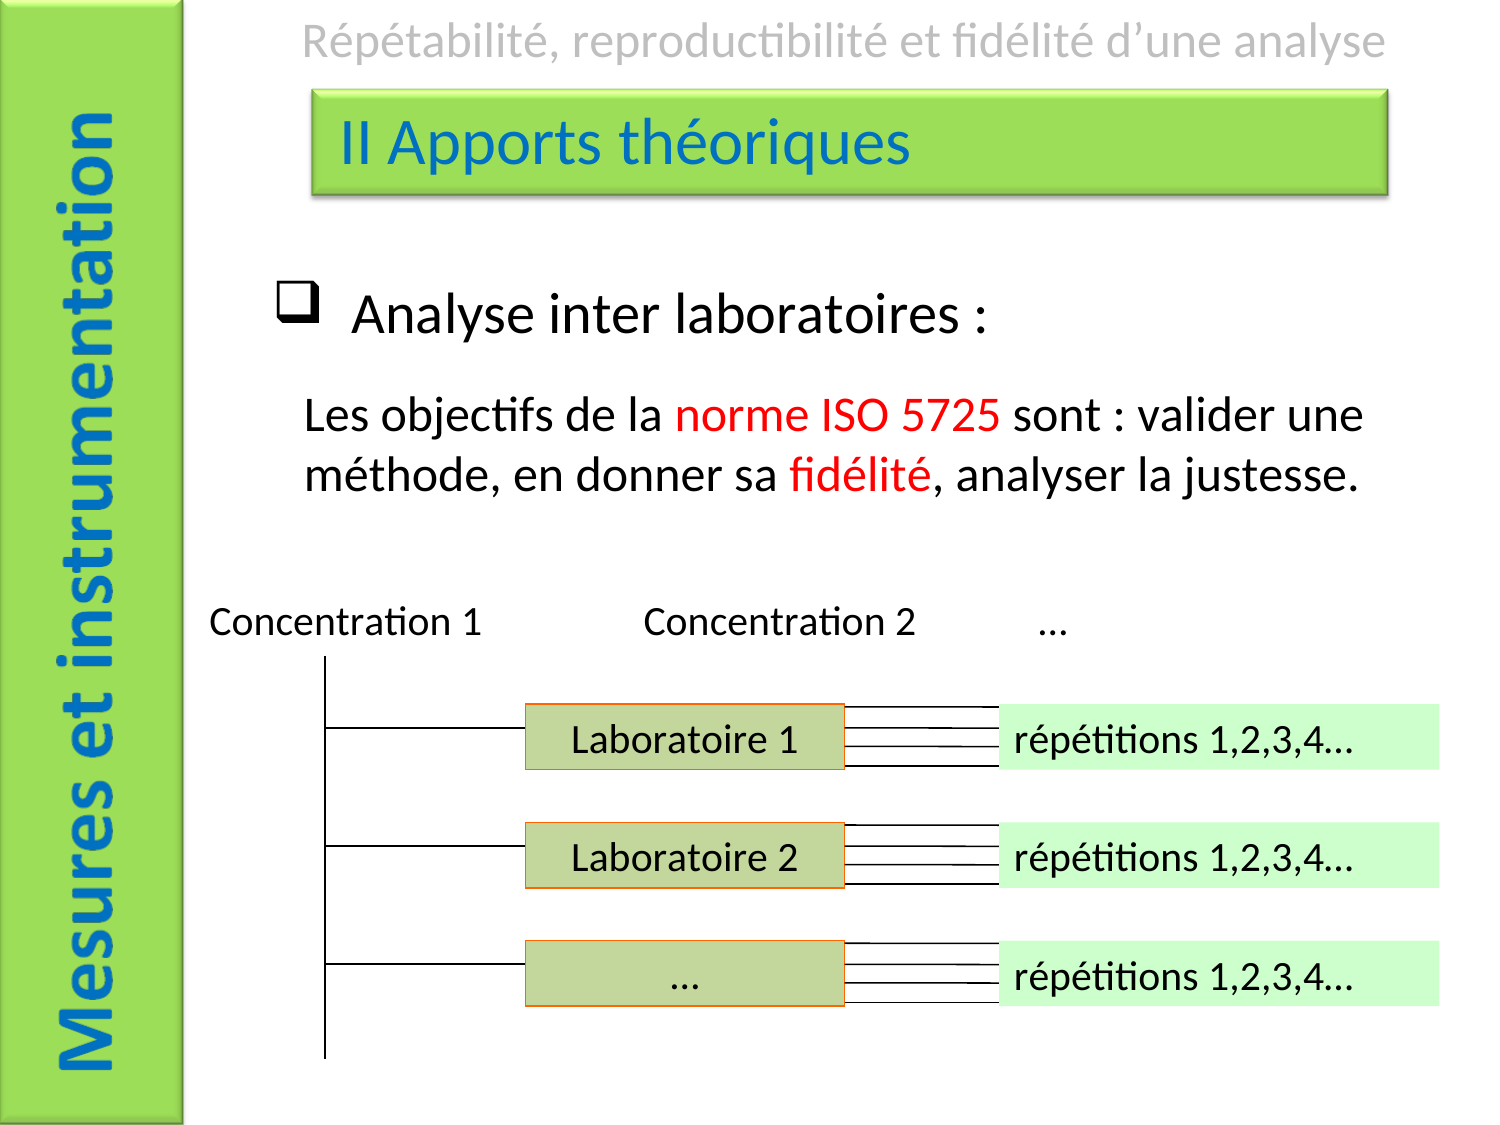

Répétabilité, reproductibilité et fidélité d’une analyse
II Apports théoriques
 Analyse inter laboratoires :
Les objectifs de la norme ISO 5725 sont : valider une méthode, en donner sa fidélité, analyser la justesse.
Concentration 1 Concentration 2 	 …
Laboratoire 1
répétitions 1,2,3,4…
Laboratoire 2
répétitions 1,2,3,4…
…
répétitions 1,2,3,4…